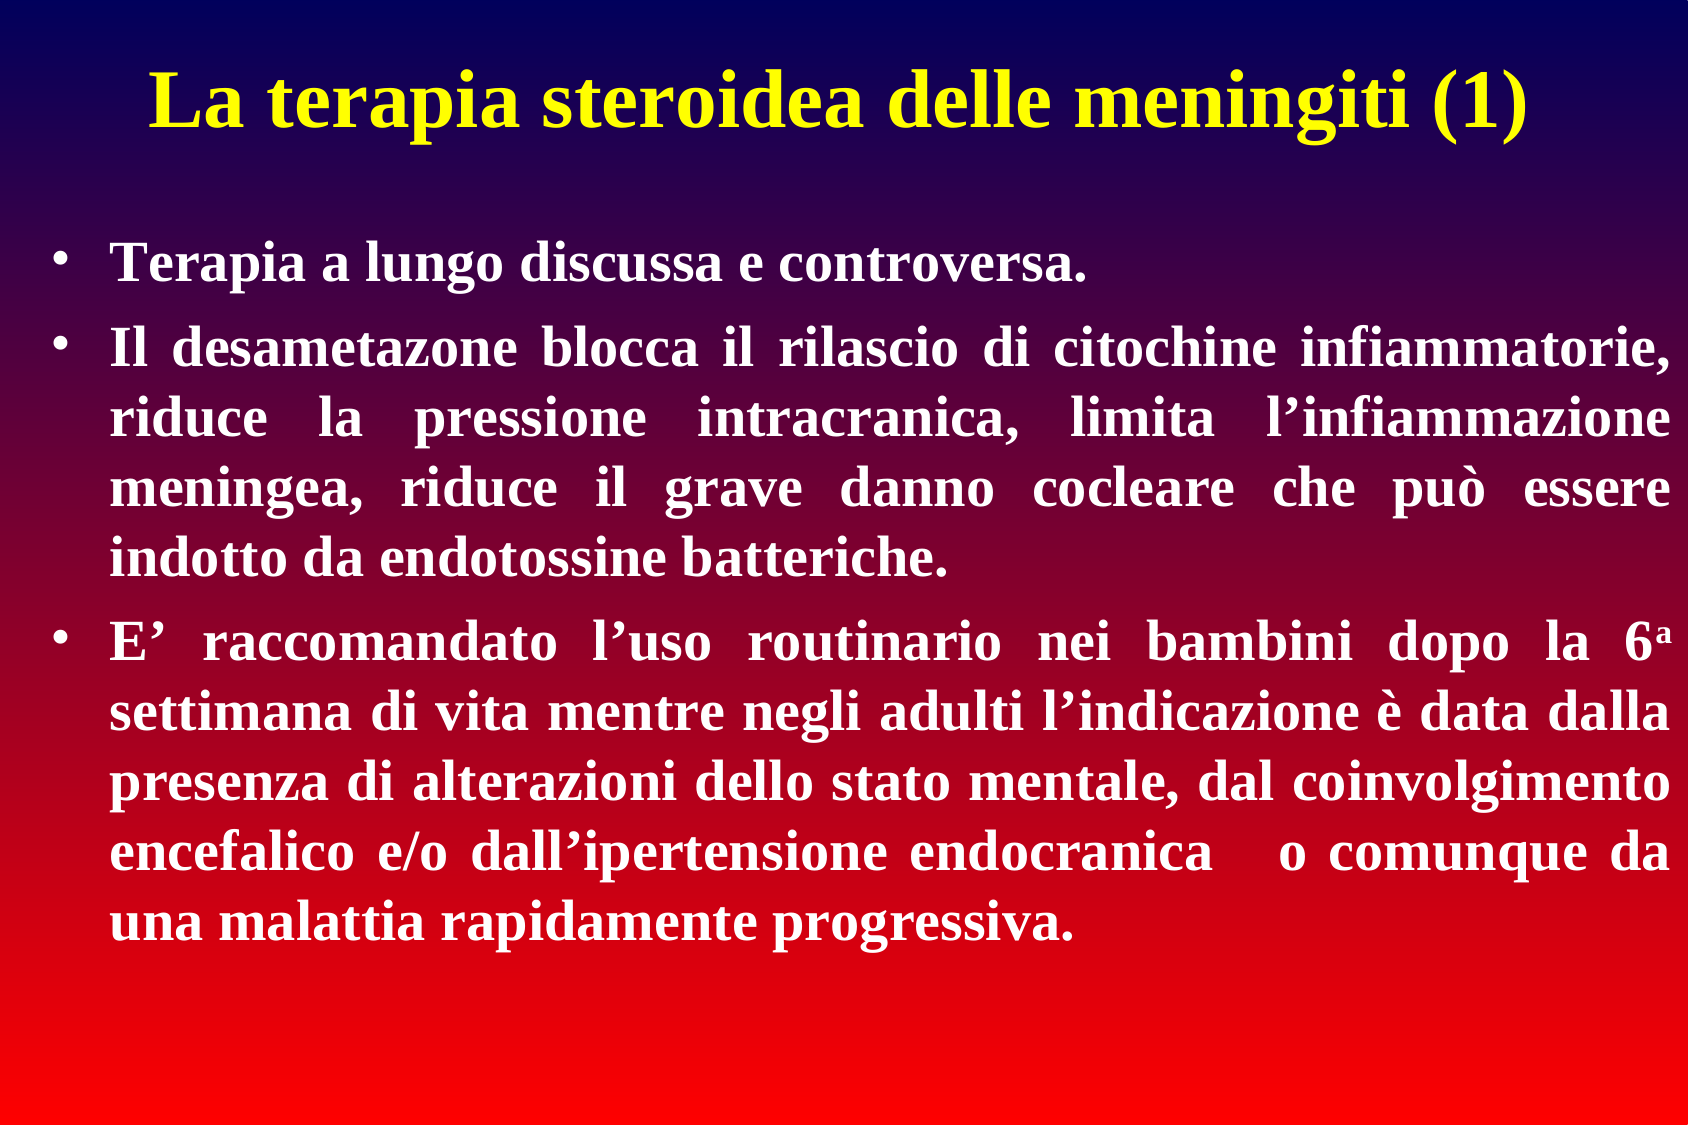

La terapia steroidea delle meningiti (1)
Terapia a lungo discussa e controversa.
Il desametazone blocca il rilascio di citochine infiammatorie, riduce la pressione intracranica, limita l’infiammazione meningea, riduce il grave danno cocleare che può essere indotto da endotossine batteriche.
E’ raccomandato l’uso routinario nei bambini dopo la 6a settimana di vita mentre negli adulti l’indicazione è data dalla presenza di alterazioni dello stato mentale, dal coinvolgimento encefalico e/o dall’ipertensione endocranica o comunque da una malattia rapidamente progressiva.